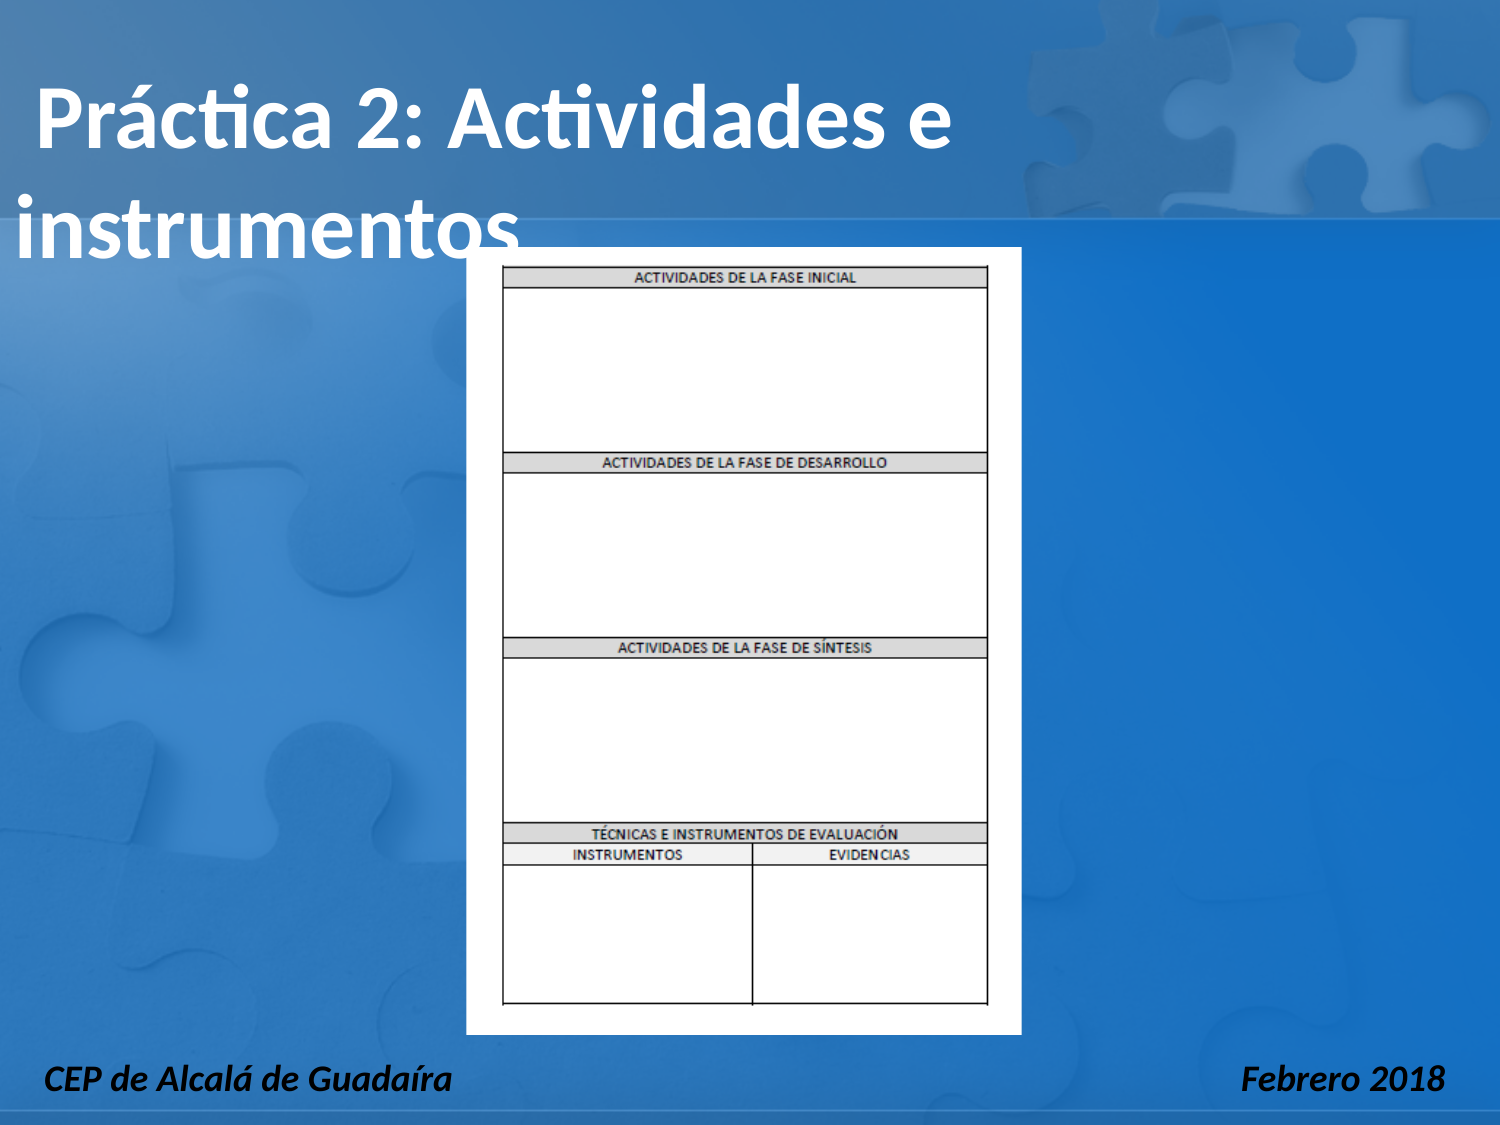

# Práctica 2: Actividades e instrumentos
CEP de Alcalá de Guadaíra Febrero 2018